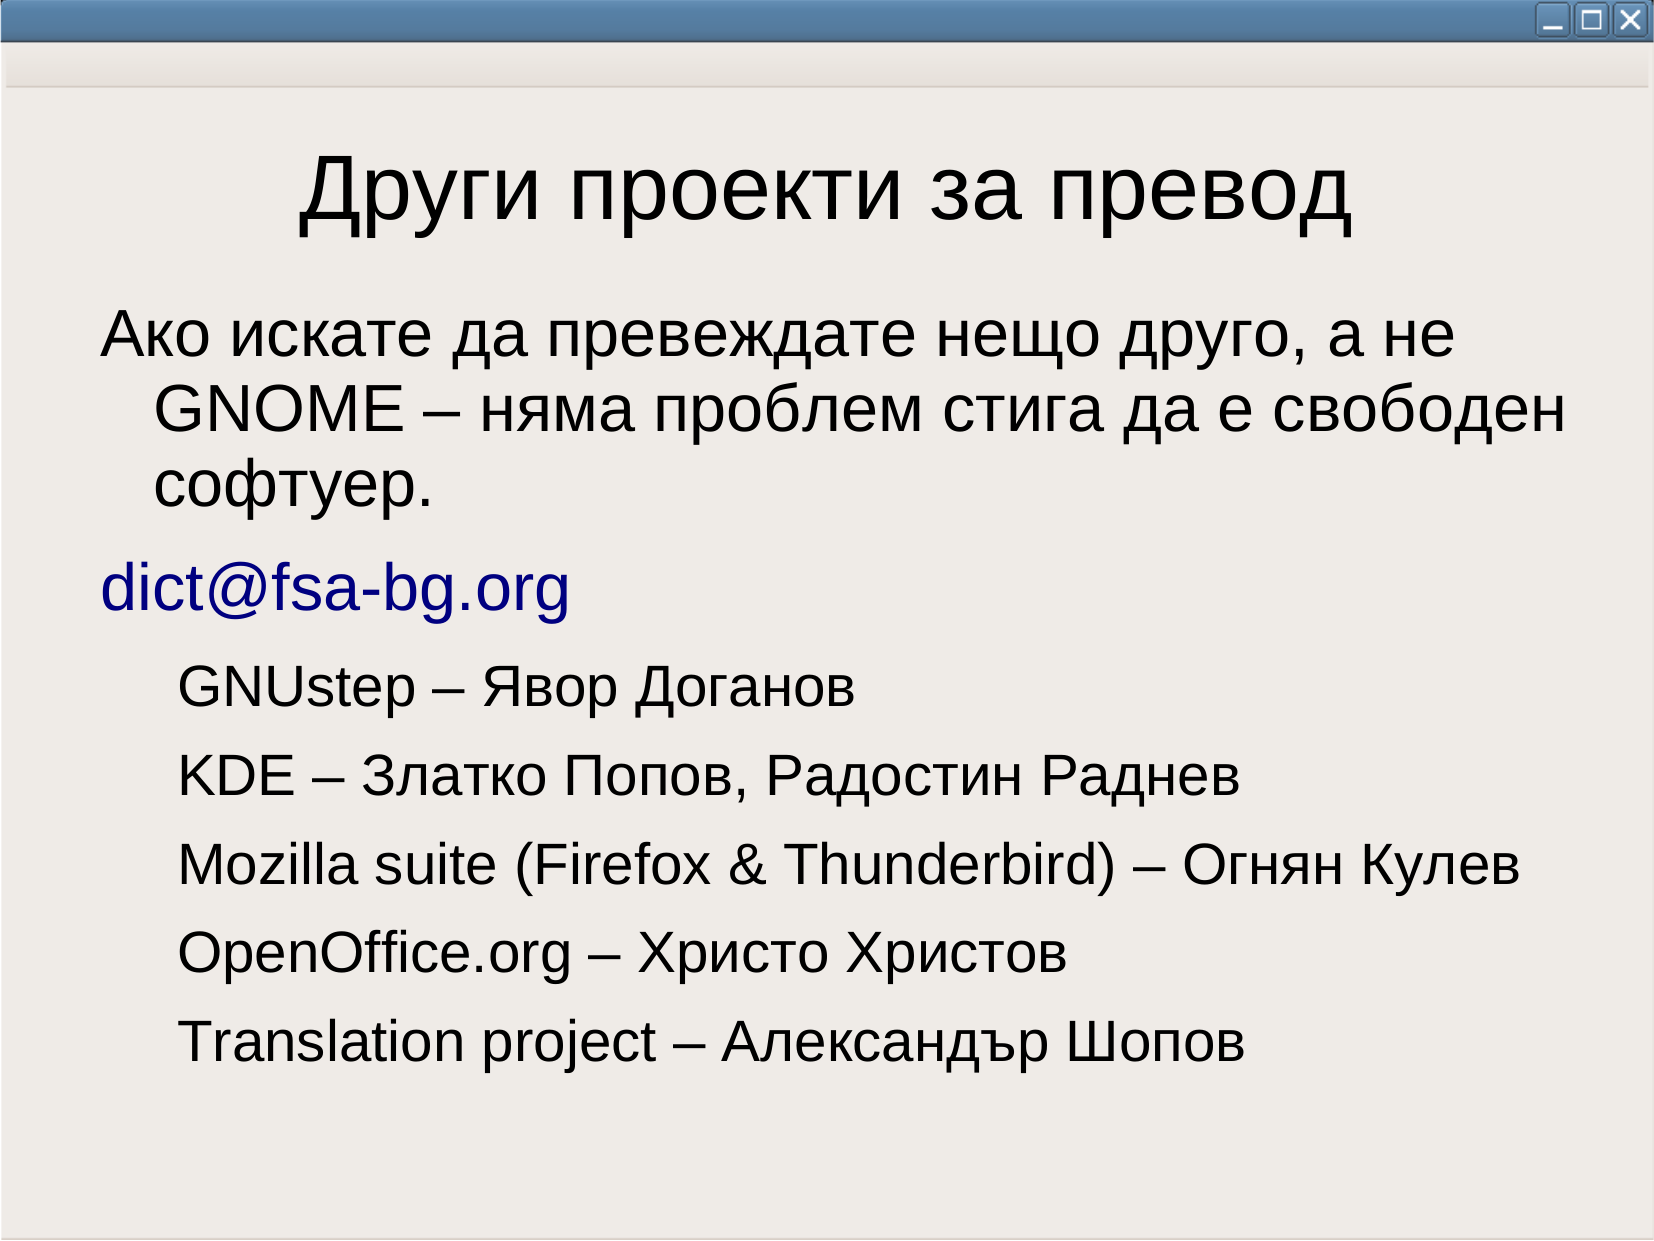

# Други проекти за превод
Ако искате да превеждате нещо друго, а не GNOME – няма проблем стига да е свободен софтуер.
dict@fsa-bg.org
GNUstep – Явор Доганов
KDE – Златко Попов, Радостин Раднев
Mozilla suite (Firefox & Thunderbird) – Огнян Кулев
OpenOffice.org – Христо Христов
Translation project – Александър Шопов